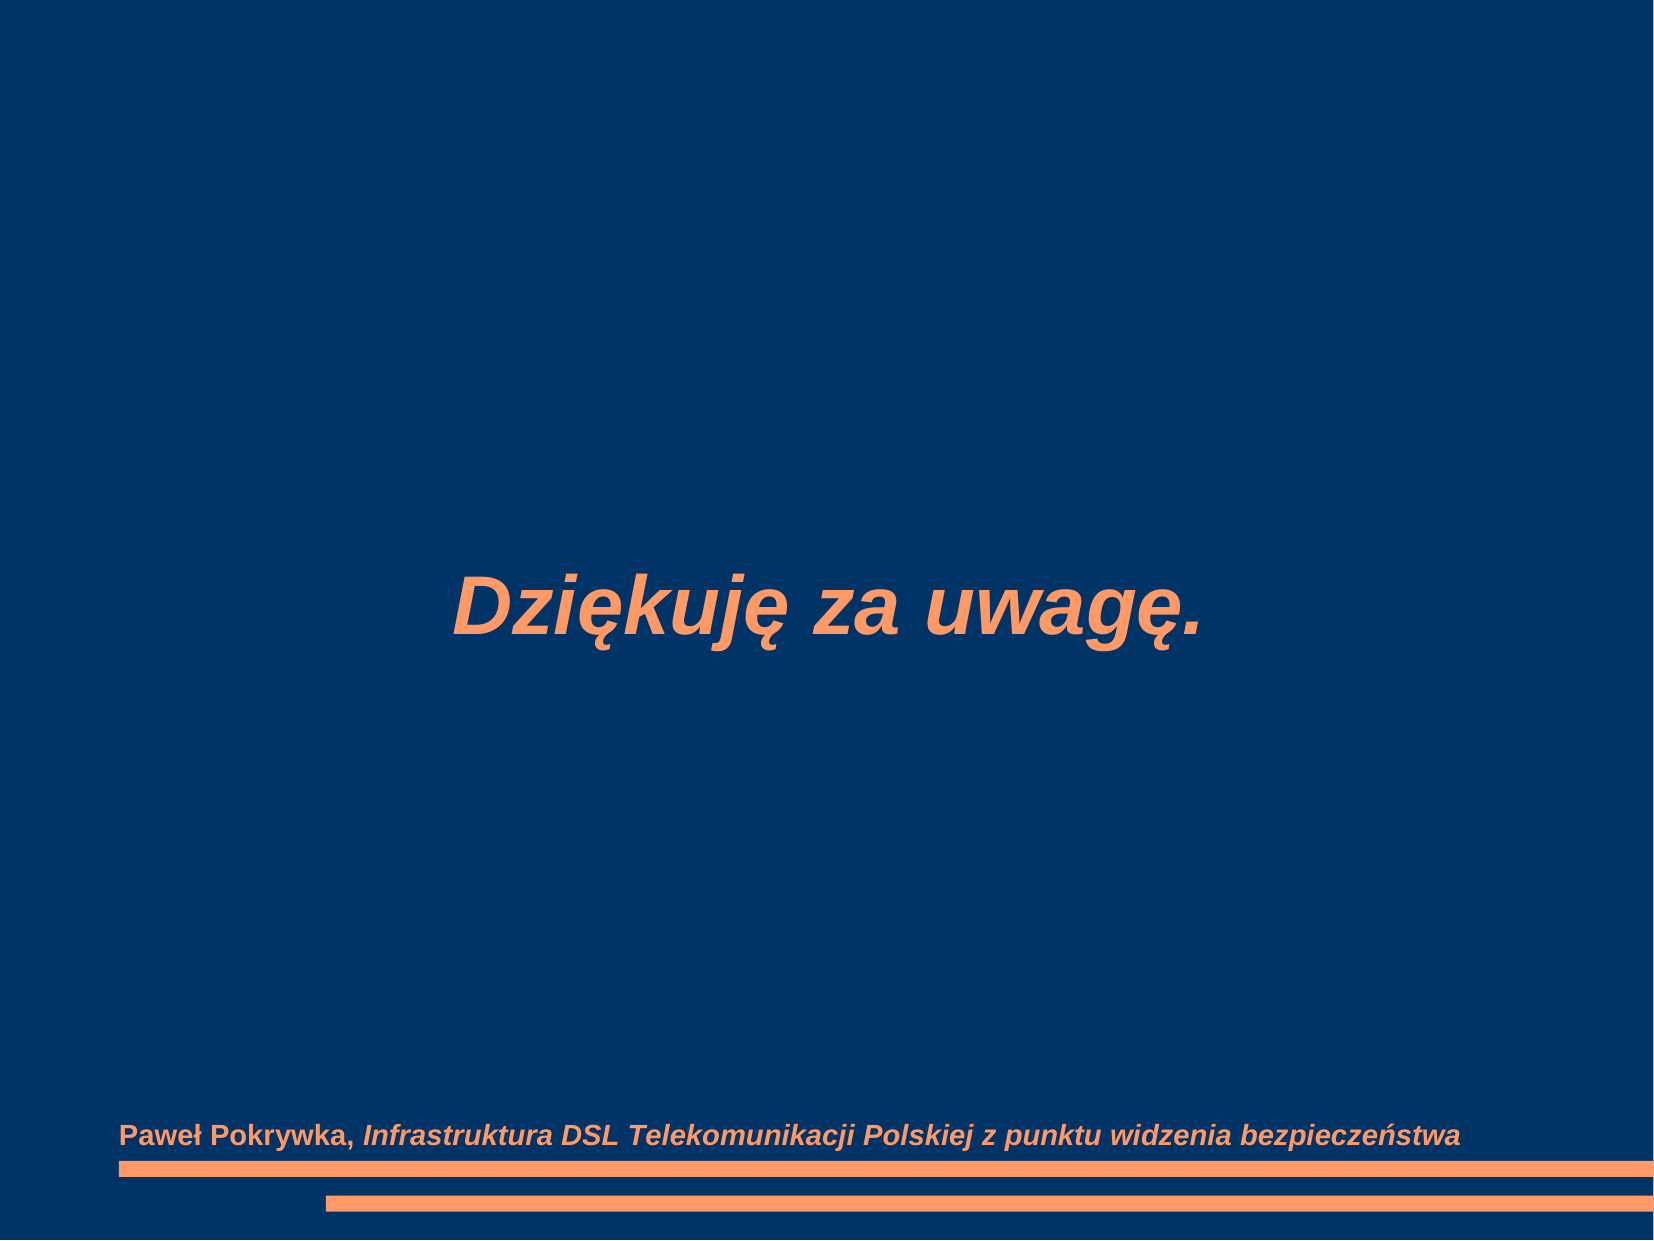

# Dziękuję za uwagę.
Paweł Pokrywka, Infrastruktura DSL Telekomunikacji Polskiej z punktu widzenia bezpieczeństwa